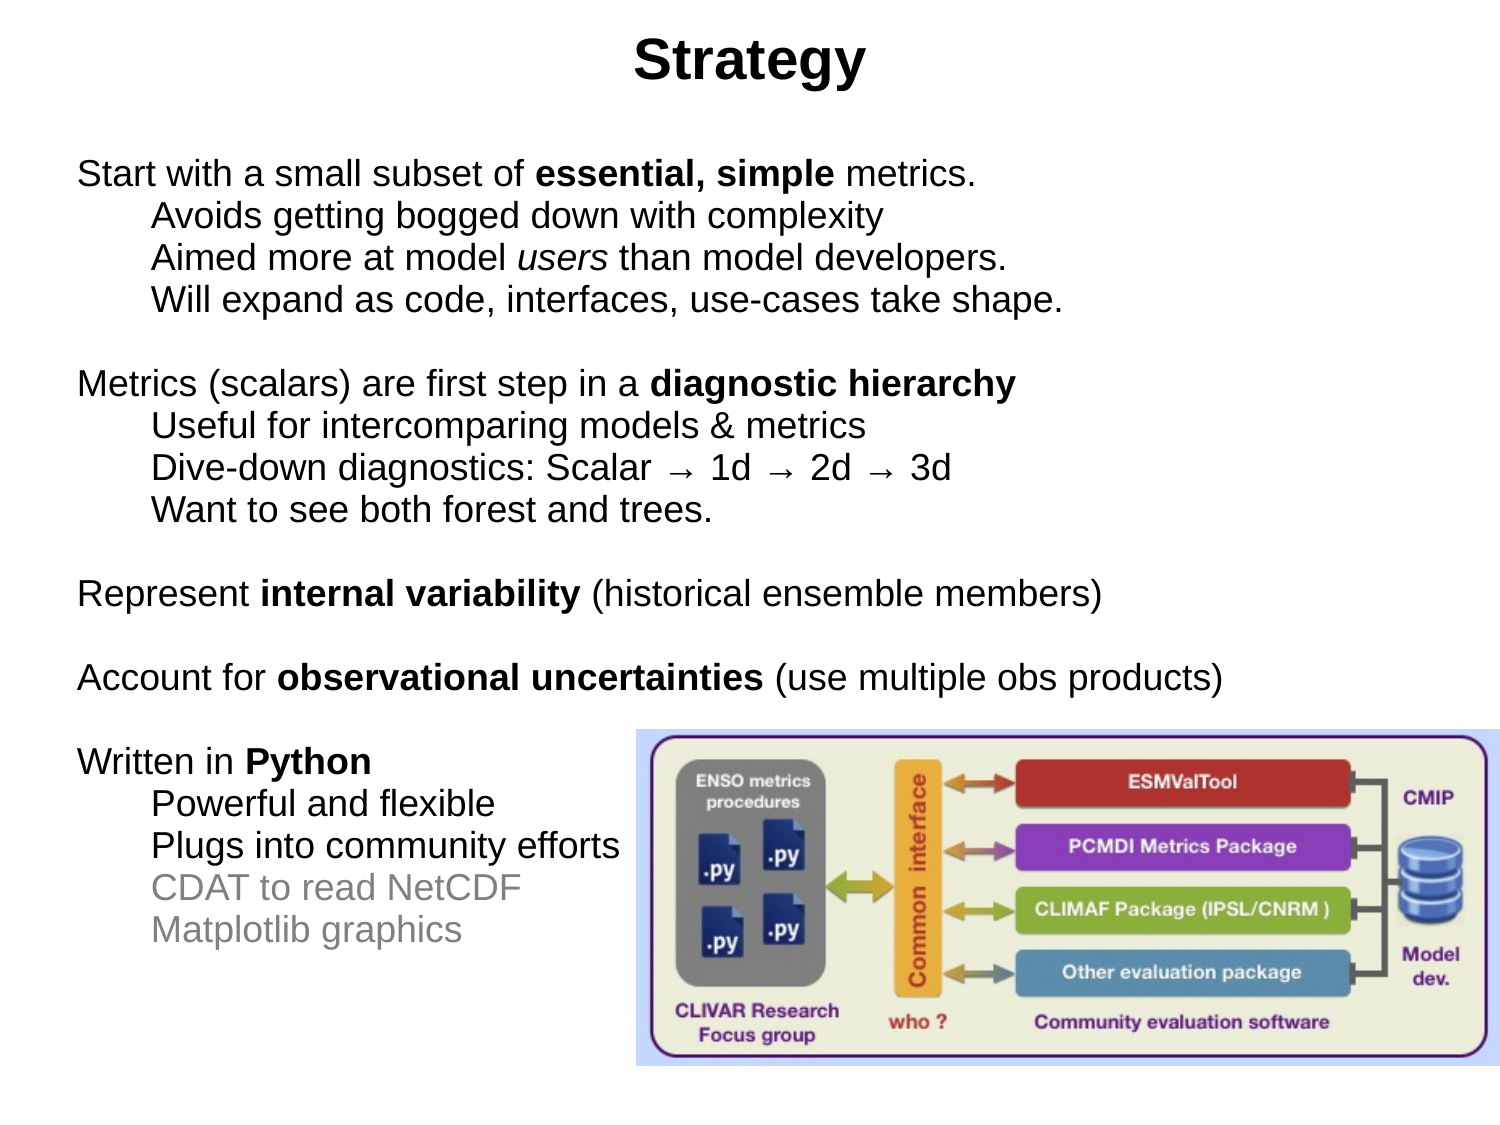

# Strategy
Start with a small subset of essential, simple metrics.
	Avoids getting bogged down with complexity
	Aimed more at model users than model developers.
	Will expand as code, interfaces, use-cases take shape.
Metrics (scalars) are first step in a diagnostic hierarchy
	Useful for intercomparing models & metrics
	Dive-down diagnostics: Scalar → 1d → 2d → 3d
	Want to see both forest and trees.
Represent internal variability (historical ensemble members)
Account for observational uncertainties (use multiple obs products)
Written in Python
	Powerful and flexible
	Plugs into community efforts
	CDAT to read NetCDF
	Matplotlib graphics